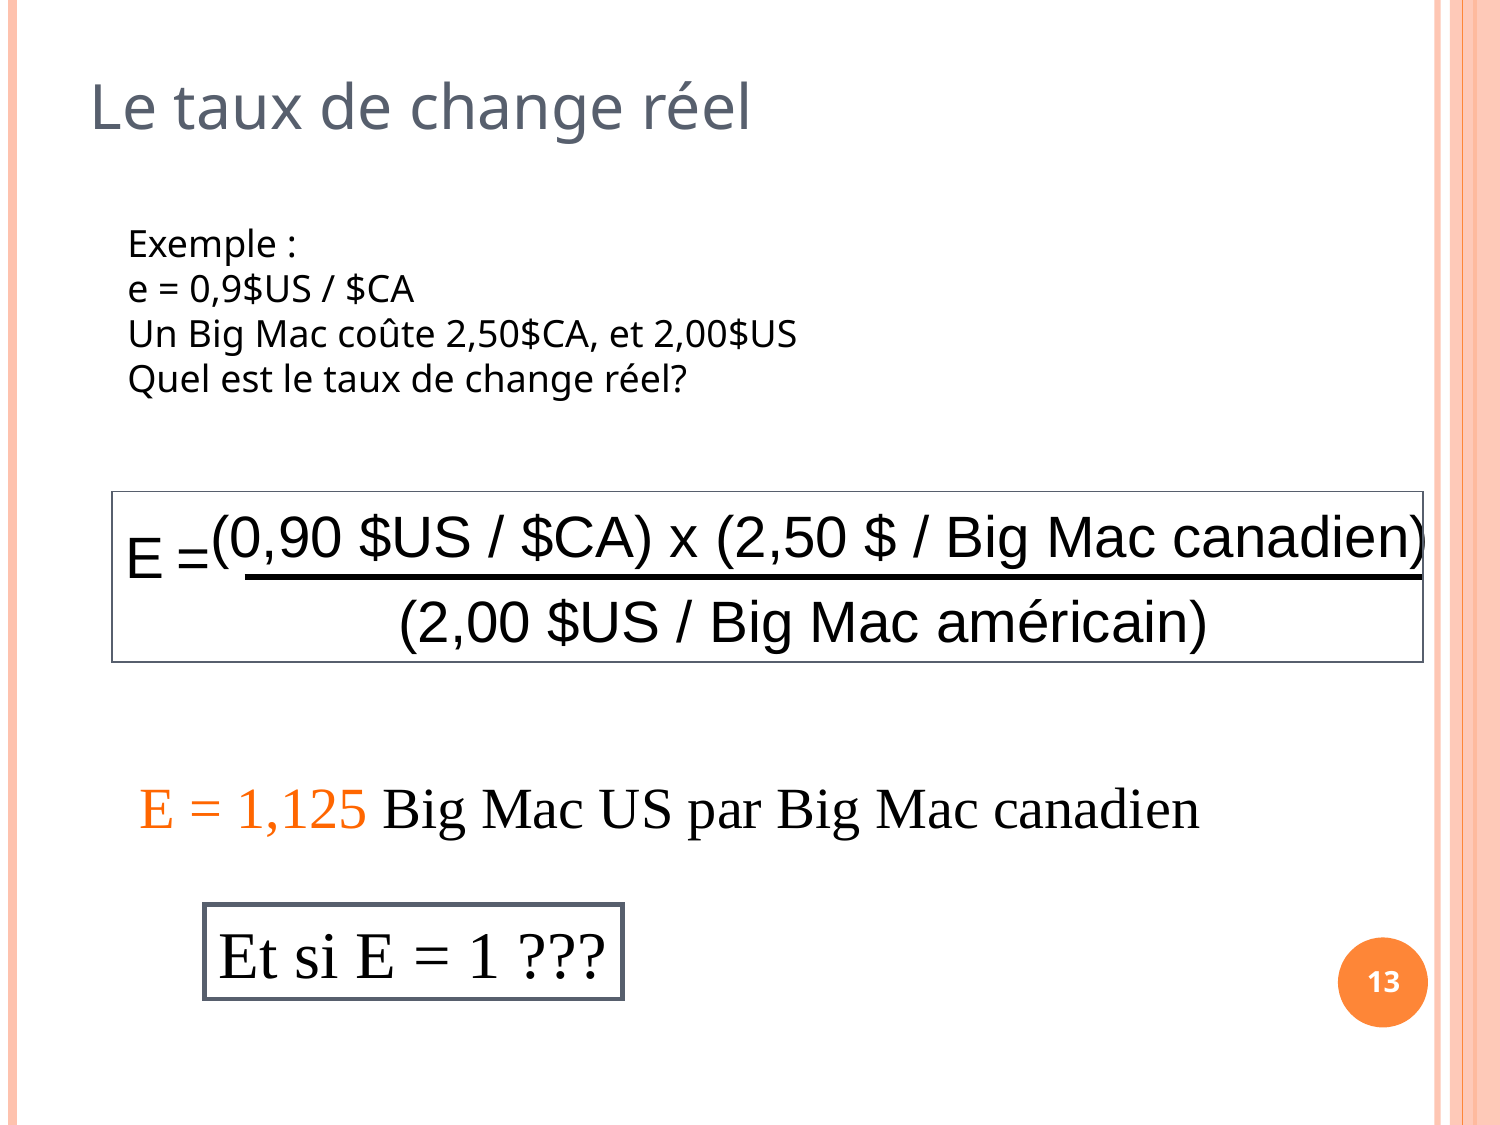

# Le taux de change réel
Exemple :
e = 0,9$US / $CA
Un Big Mac coûte 2,50$CA, et 2,00$US
Quel est le taux de change réel?
(0,90 $US / $CA) x (2,50 $ / Big Mac canadien)
E
=
(2,00 $US / Big Mac américain)
E = 1,125 Big Mac US par Big Mac canadien
Et si E = 1 ???